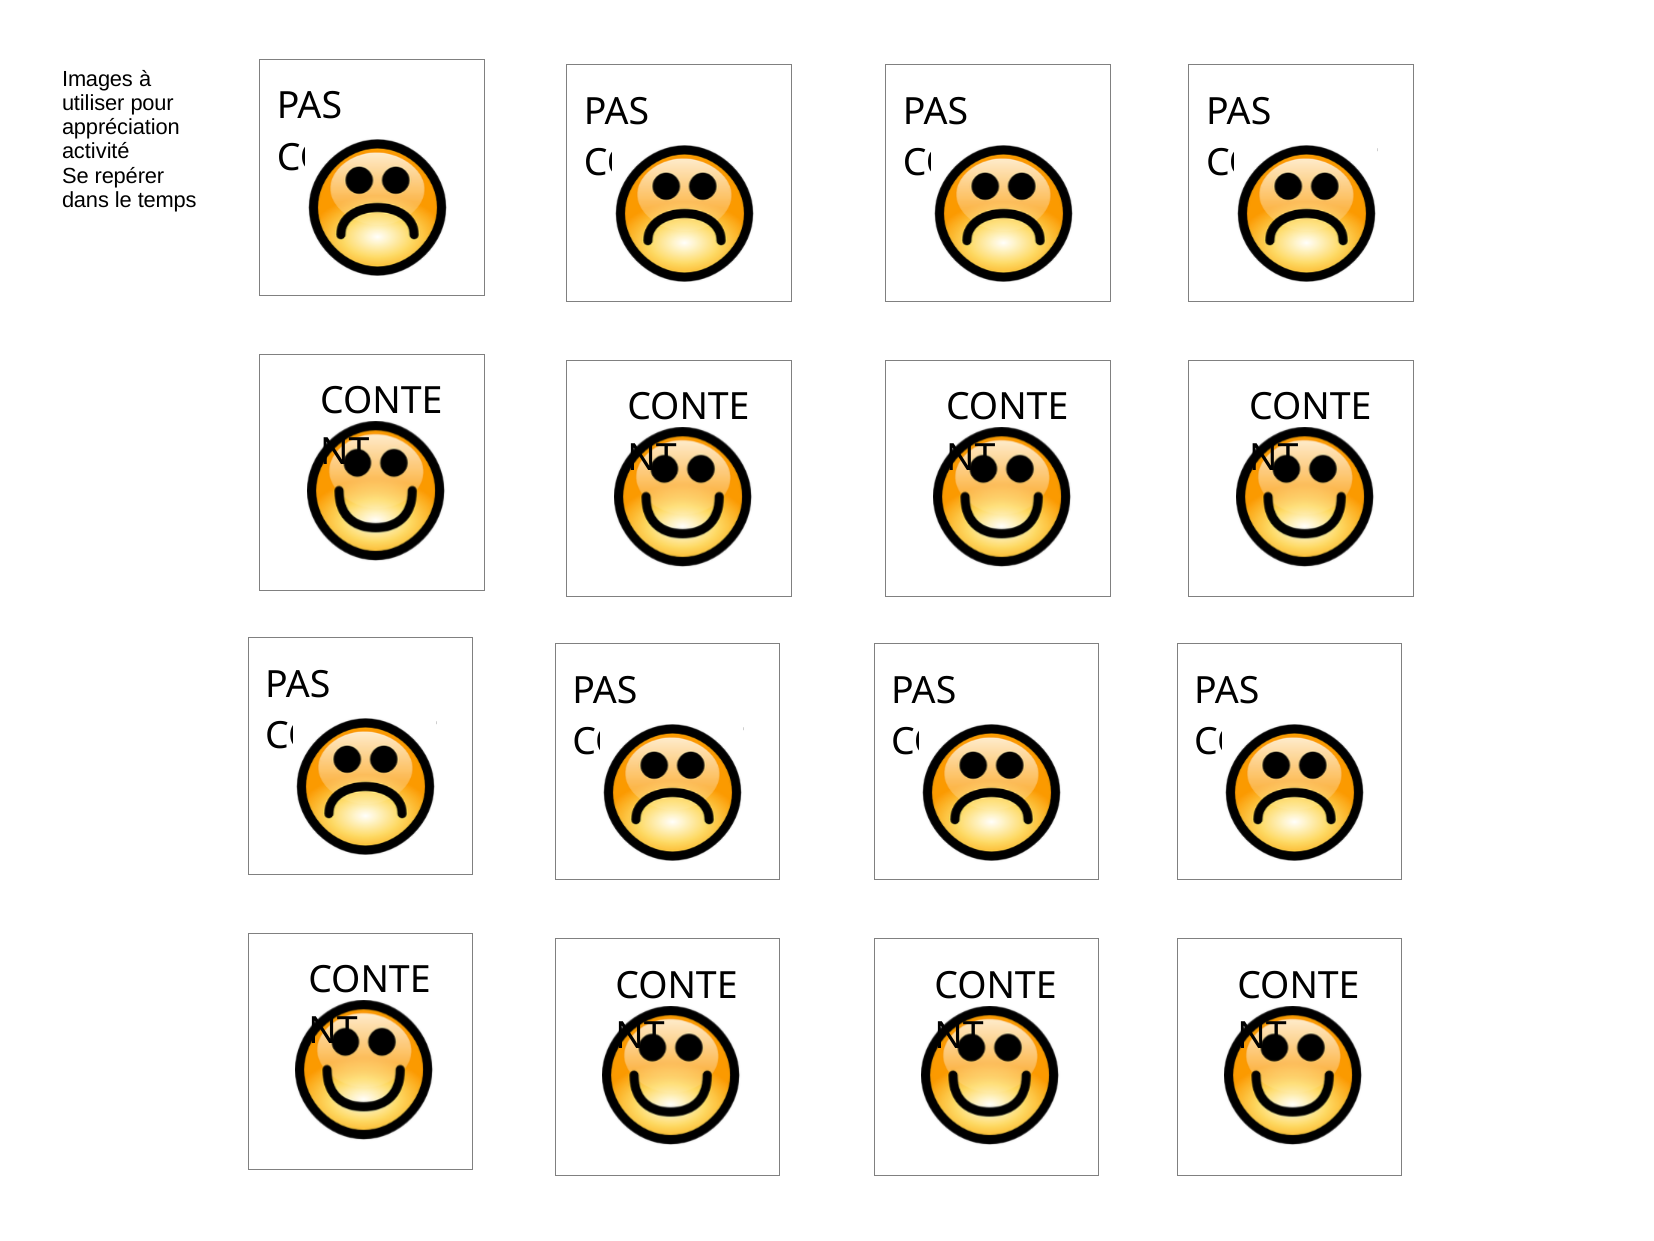

Images à utiliser pour appréciation activité
Se repérer dans le temps
PAS CONTENT
PAS CONTENT
PAS CONTENT
PAS CONTENT
CONTENT
CONTENT
CONTENT
CONTENT
PAS CONTENT
PAS CONTENT
PAS CONTENT
PAS CONTENT
CONTENT
CONTENT
CONTENT
CONTENT